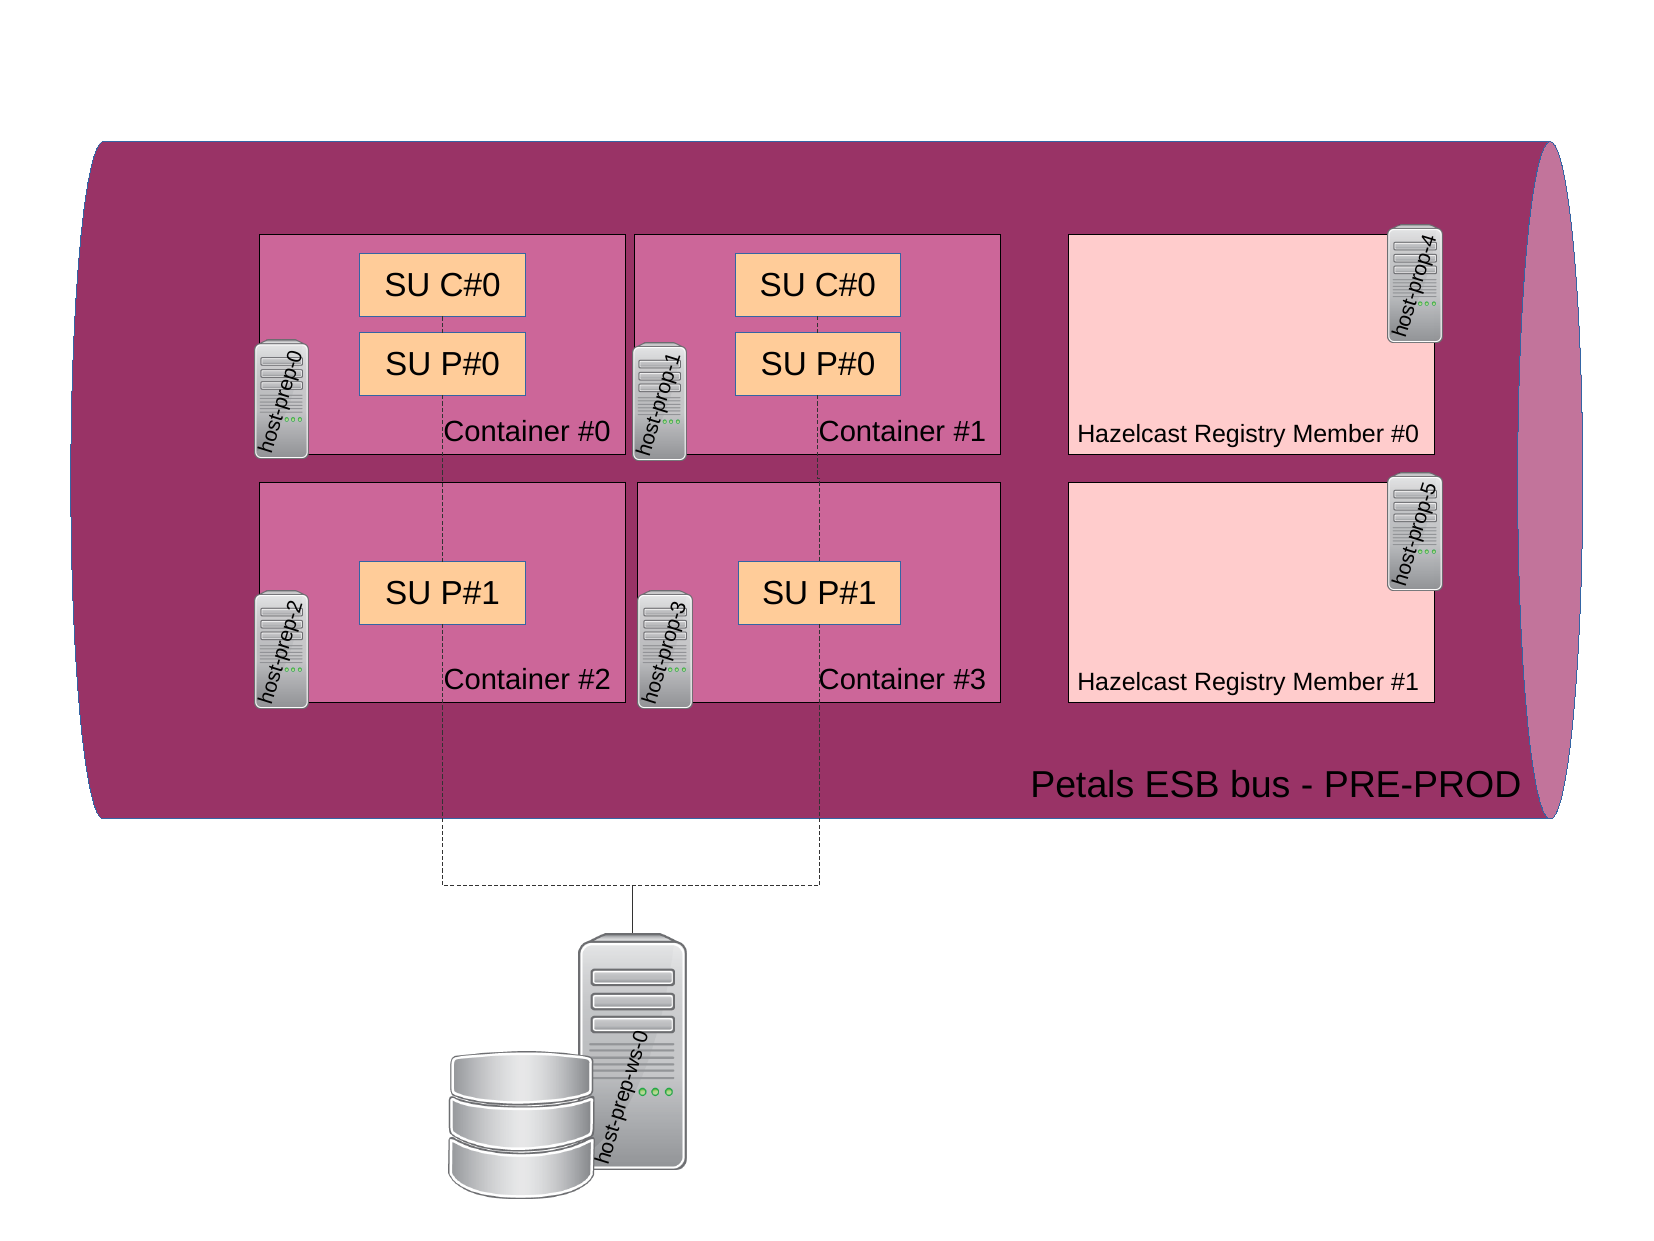

Container #0
Container #1
Hazelcast Registry Member #0
SU C#0
SU C#0
host-prop-4
SU P#0
SU P#0
host-prep-0
host-prop-1
Hazelcast Registry Member #1
Container #2
Container #3
host-prop-5
SU P#1
SU P#1
host-prep-2
host-prop-3
Petals ESB bus - PRE-PROD
host-prep-ws-0